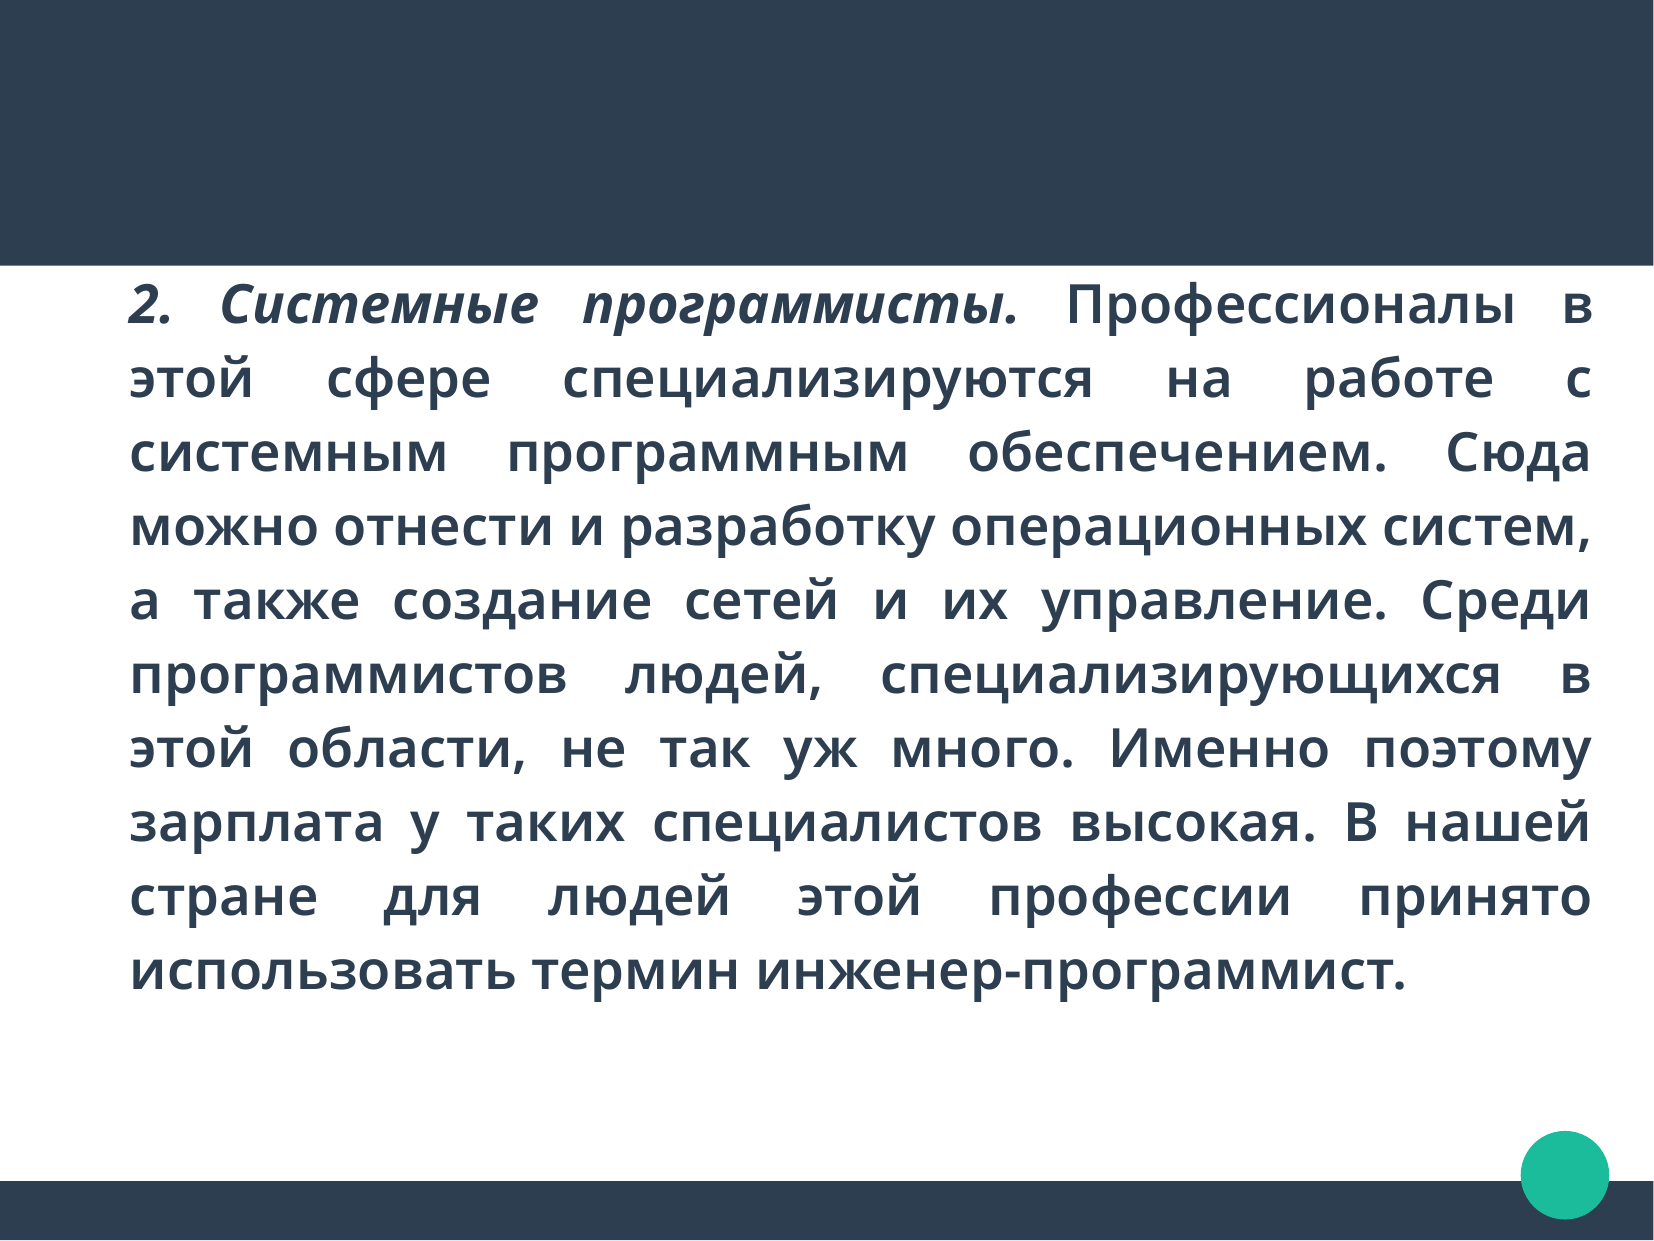

#
2. Системные программисты. Профессионалы в этой сфере специализируются на работе с системным программным обеспечением. Сюда можно отнести и разработку операционных систем, а также создание сетей и их управление. Среди программистов людей, специализирующихся в этой области, не так уж много. Именно поэтому зарплата у таких специалистов высокая. В нашей стране для людей этой профессии принято использовать термин инженер-программист.